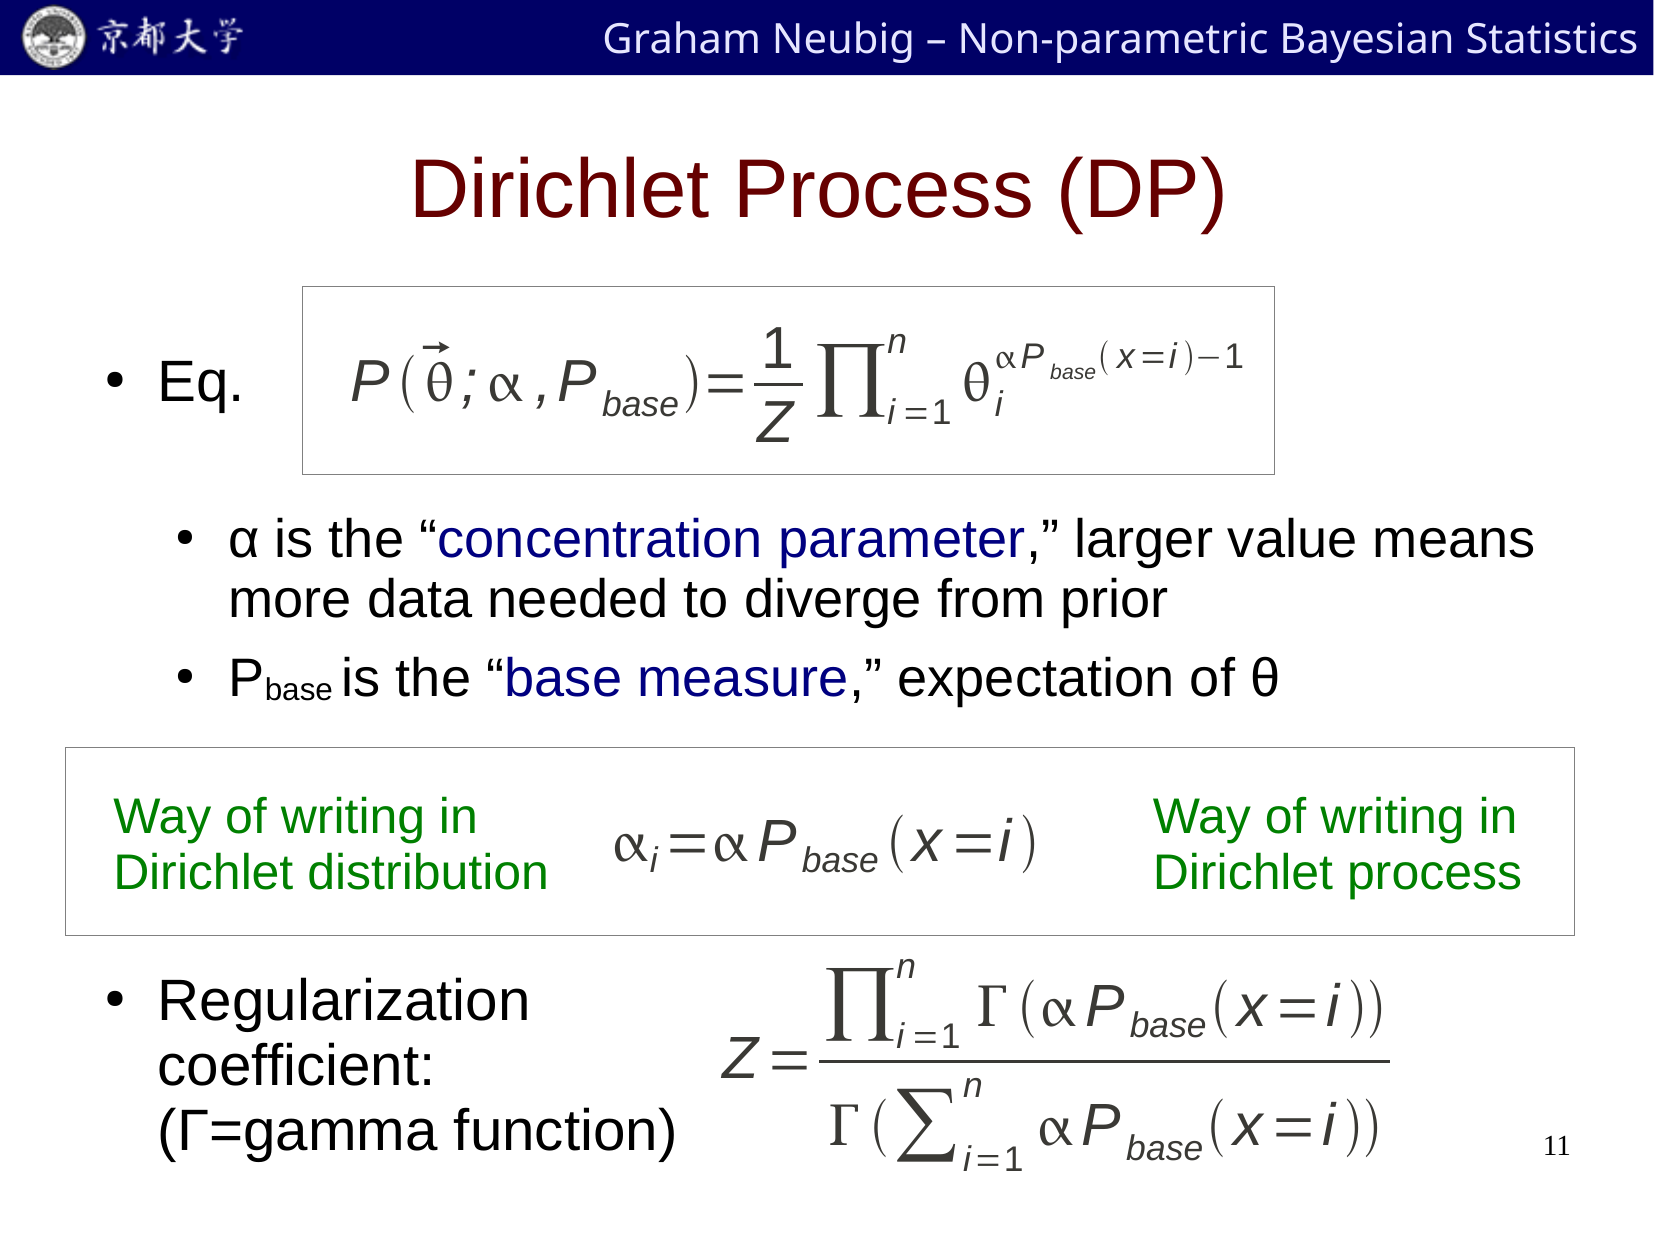

# Dirichlet Process (DP)
Eq.
α is the “concentration parameter,” larger value means more data needed to diverge from prior
Pbase is the “base measure,” expectation of θ
Regularization
coefficient:
(Γ=gamma function)
Way of writing in
Dirichlet distribution
Way of writing in Dirichlet process
11